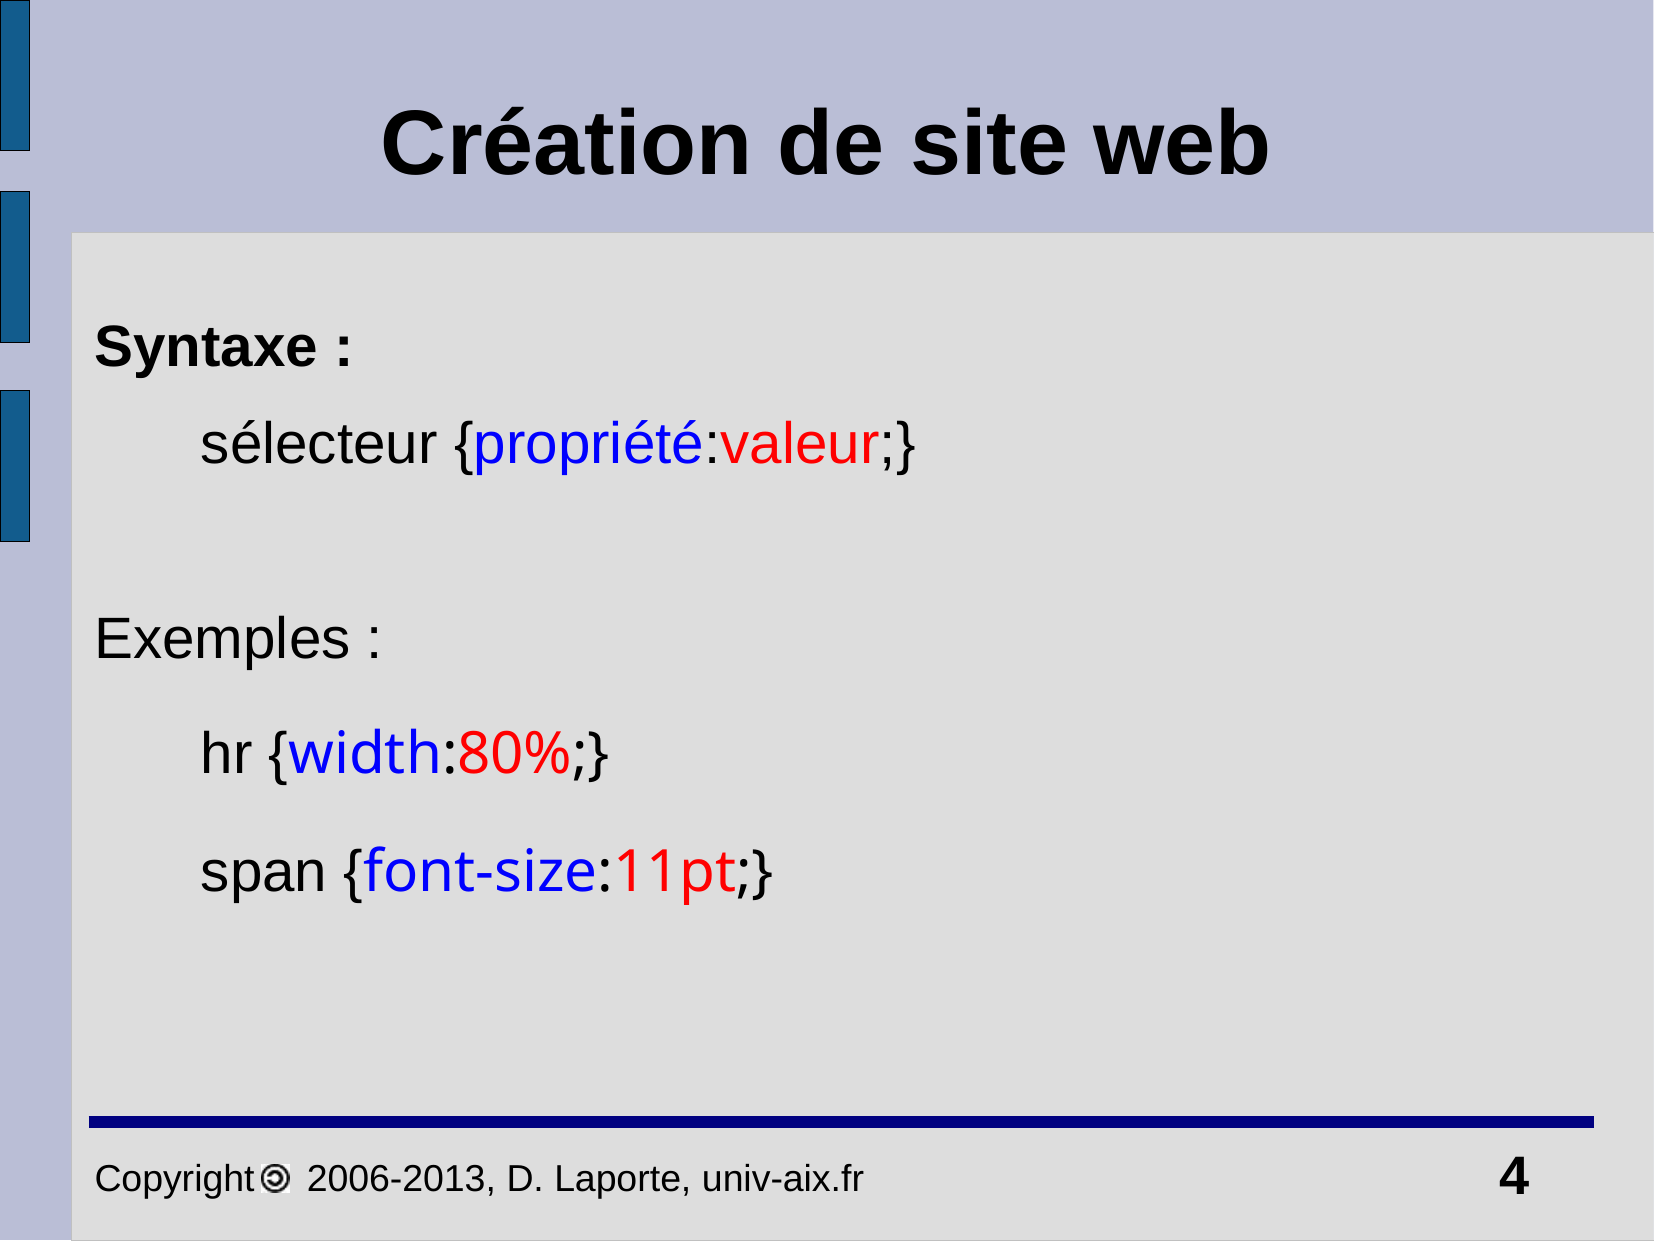

Syntaxe :
sélecteur {propriété:valeur;}
Exemples :
hr {width:80%;}
span {font-size:11pt;}